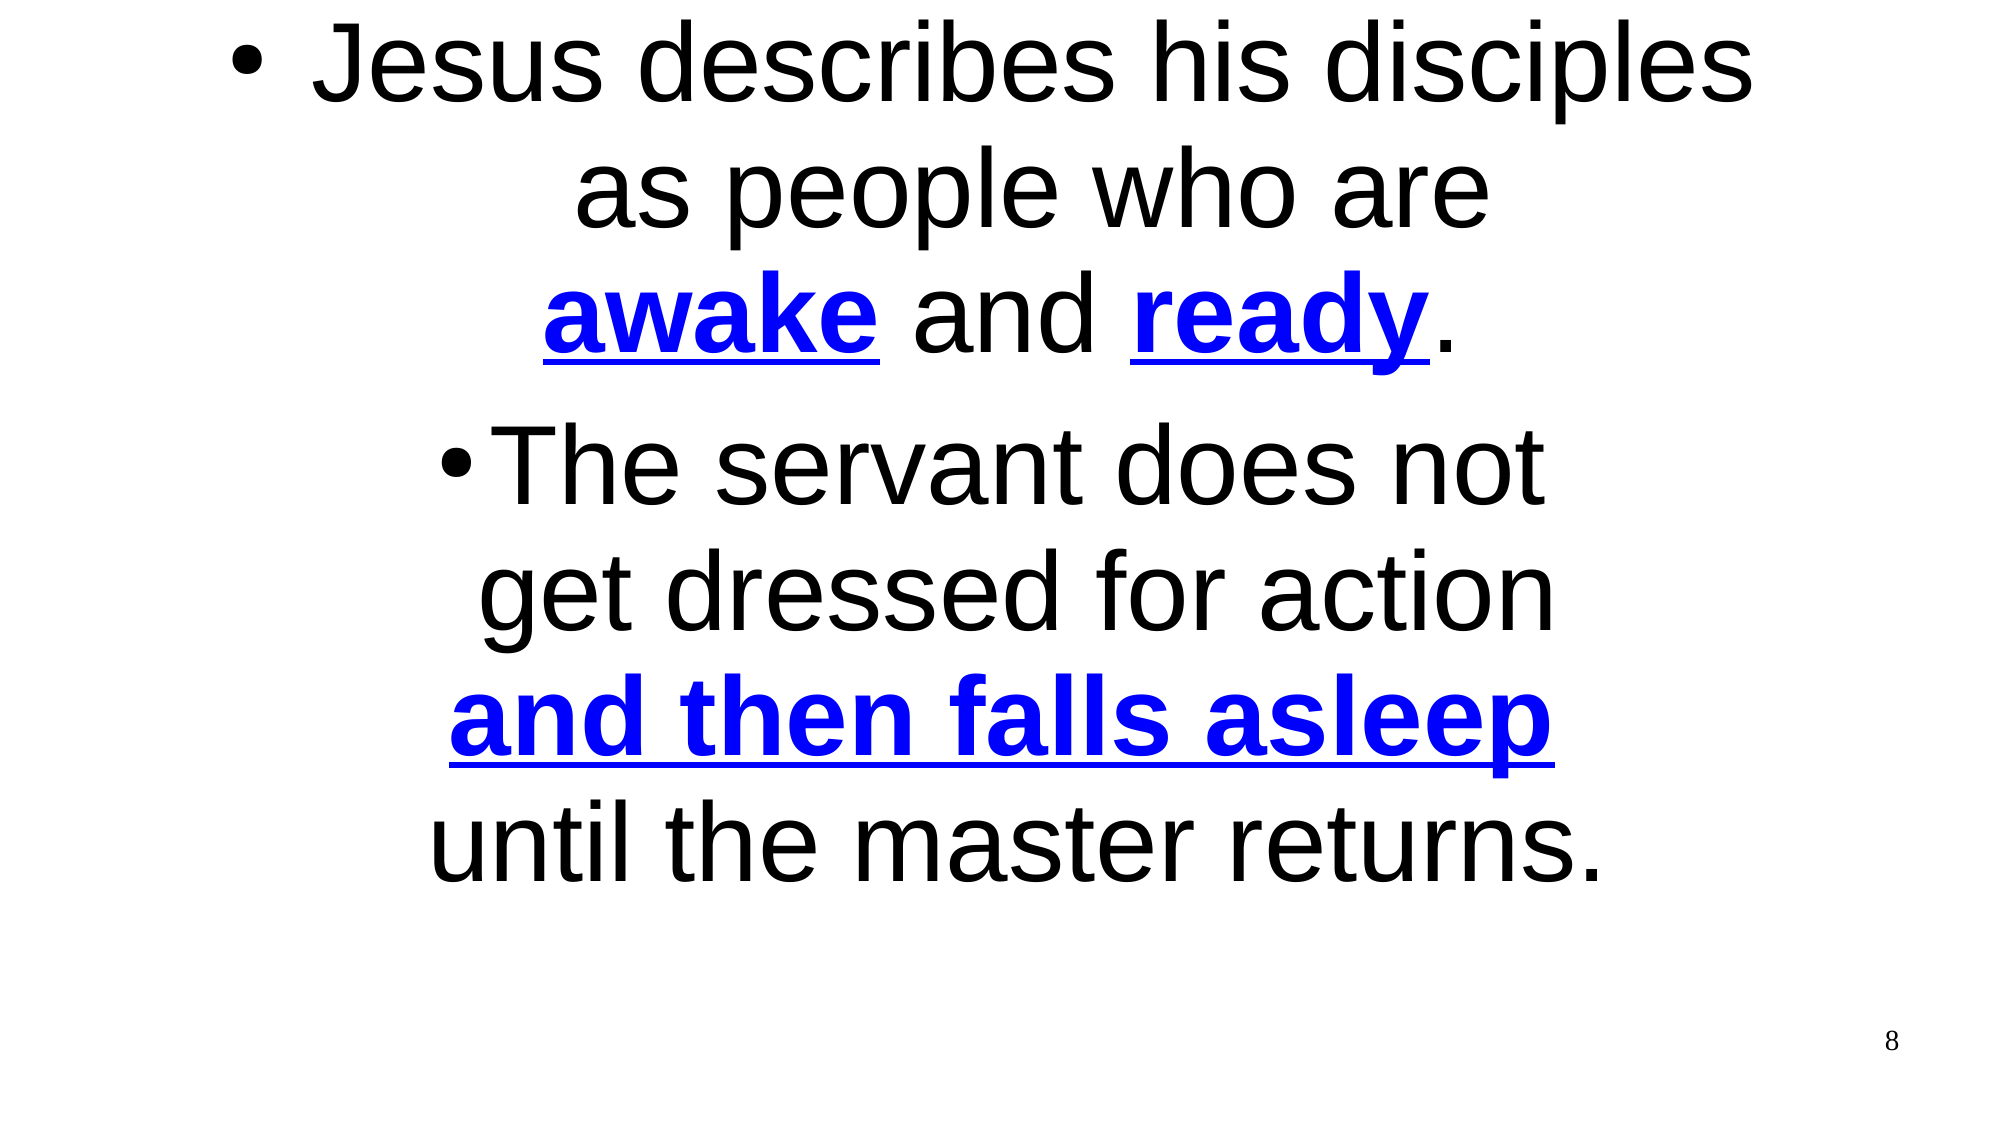

# Jesus describes his disciples as people who are awake and ready.
The servant does not
get dressed for action
and then falls asleep
until the master returns.
8